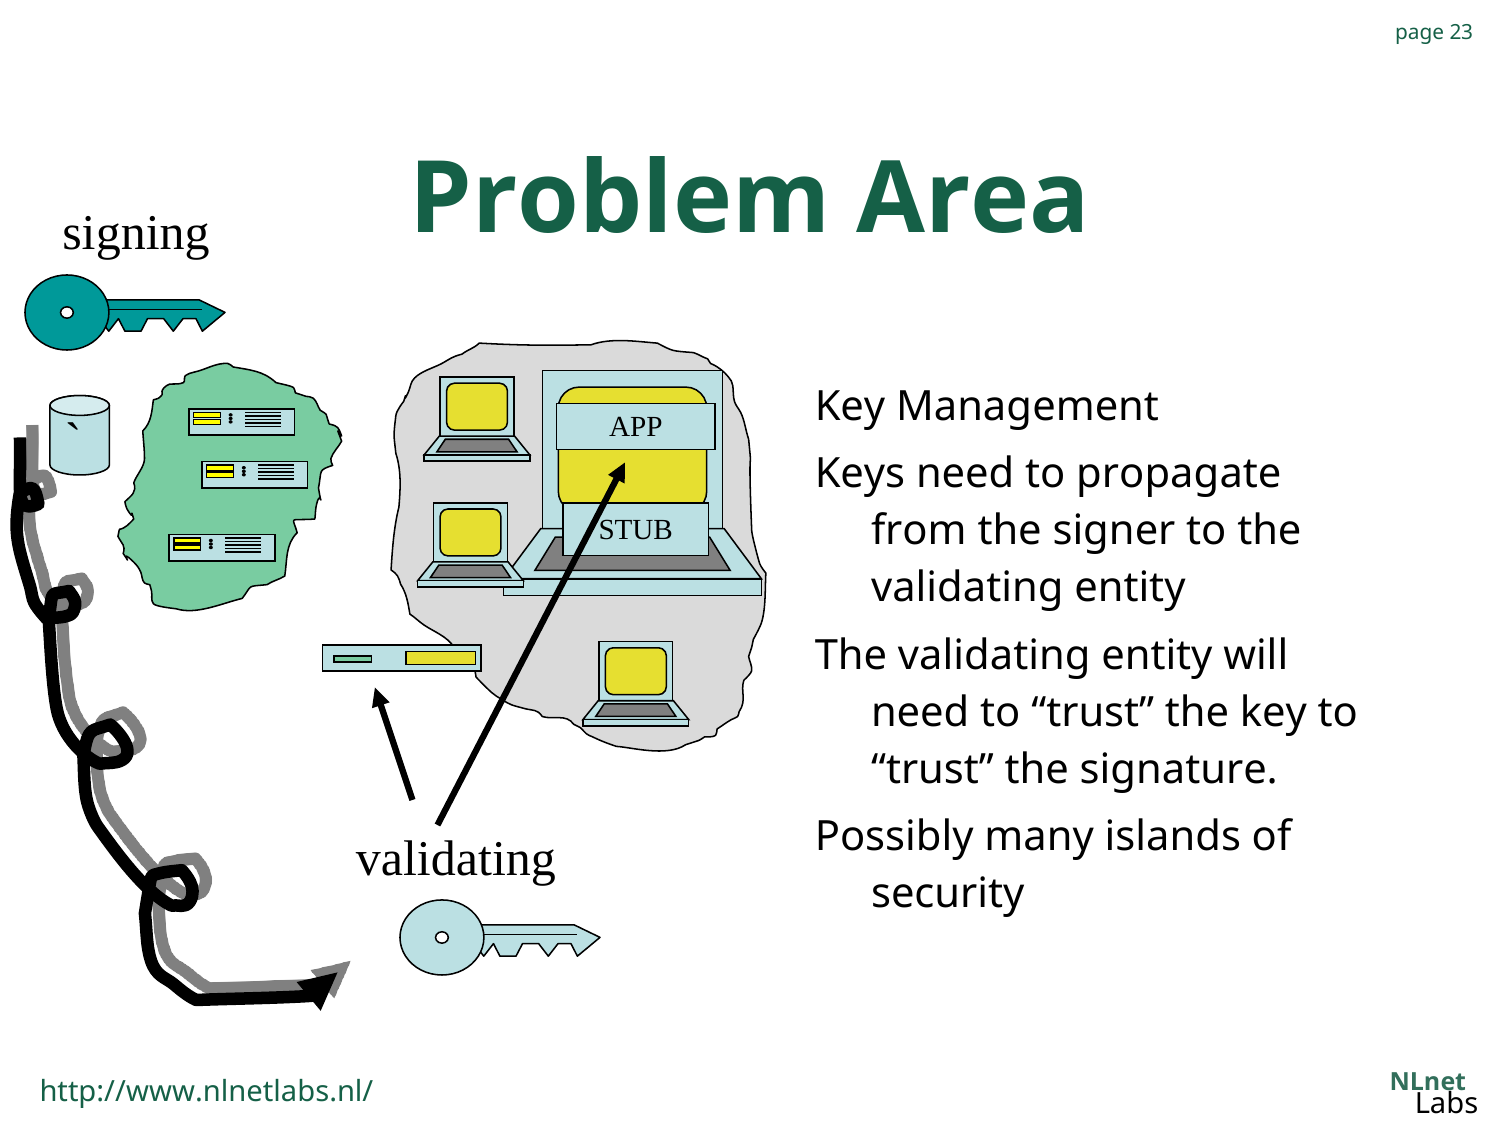

# Problem Area
signing
`
APP
STUB
Key Management
Keys need to propagate from the signer to the validating entity
The validating entity will need to “trust” the key to “trust” the signature.
Possibly many islands of security
validating